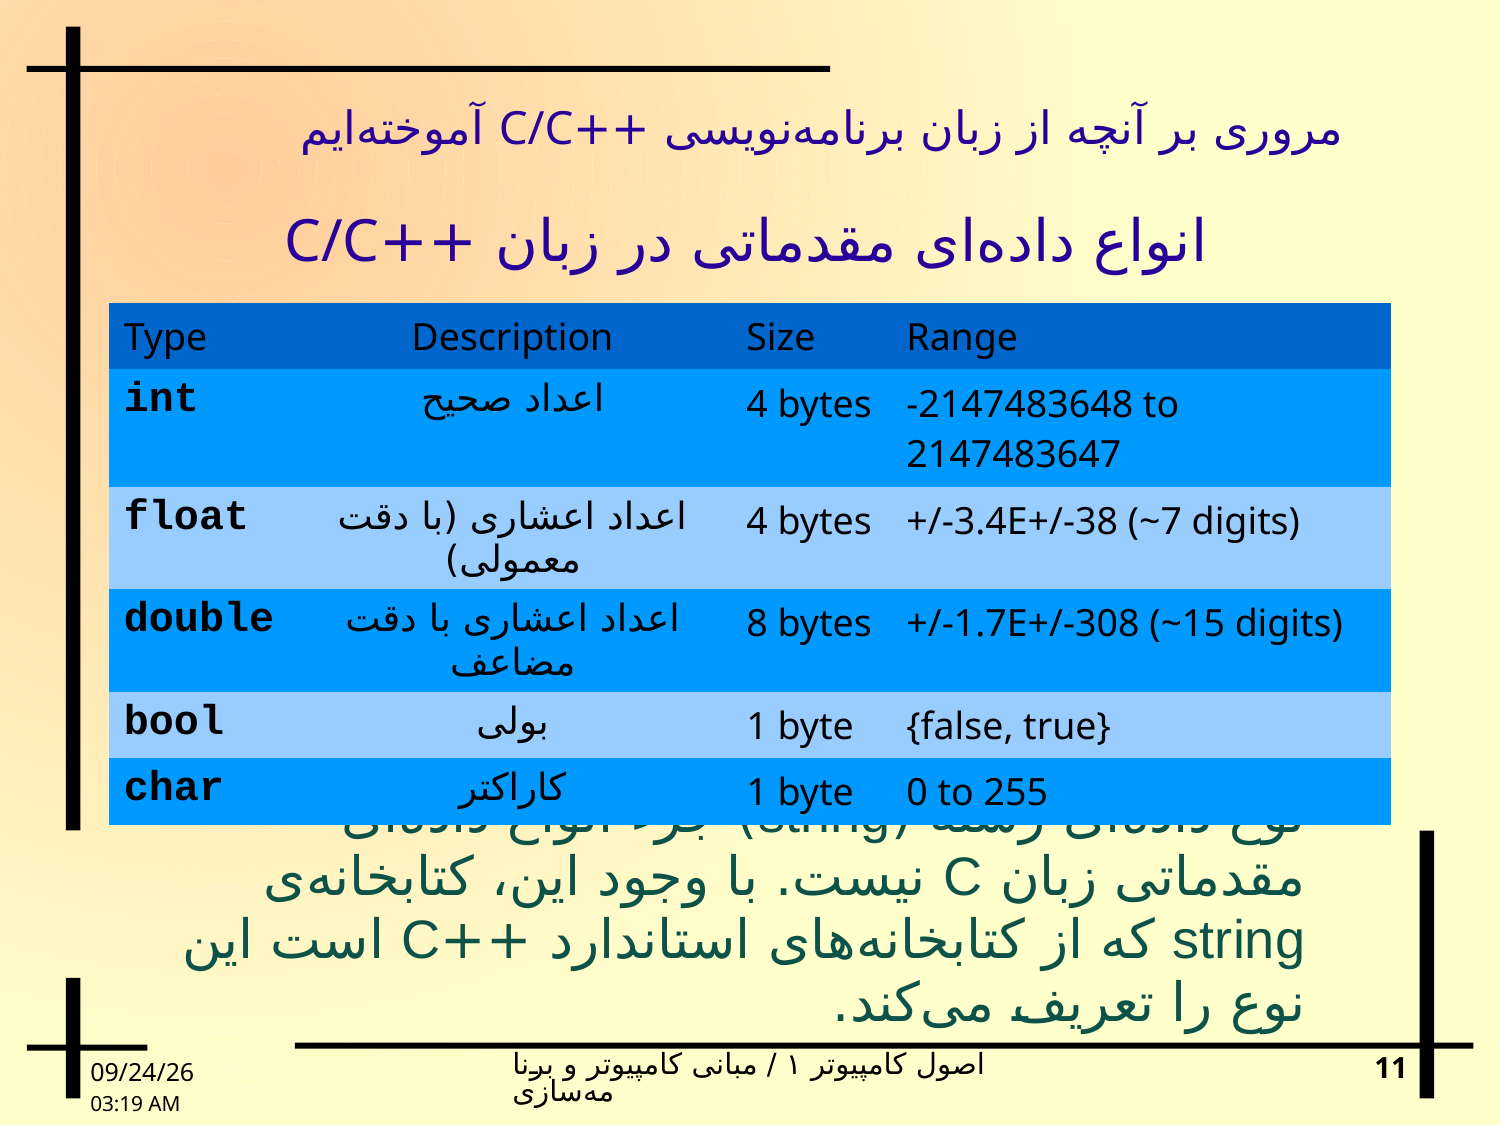

# مروری بر آنچه از زبان برنامه‌نویسی ++C/C آموخته‌ایم
انواع داده‌ای مقدماتی در زبان ++C/C
| Type | Description | Size | Range |
| --- | --- | --- | --- |
| int | اعداد صحیح | 4 bytes | -2147483648 to 2147483647 |
| float | اعداد اعشاری (با دقت معمولی) | 4 bytes | +/-3.4E+/-38 (~7 digits) |
| double | اعداد اعشاری با دقت مضاعف | 8 bytes | +/-1.7E+/-308 (~15 digits) |
| bool | بولی | 1 byte | {false, true} |
| char | کاراکتر | 1 byte | 0 to 255 |
نوع داده‌ای رشته (string) جزء انواع داده‌ای مقدماتی زبان C نیست. با وجود این، کتابخانه‌ی string که از کتابخانه‌های استاندارد ++C است این نوع را تعریف می‌کند.
اصول کامپیوتر ۱ / مبانی کامپیوتر و برنامه‌سازی
11